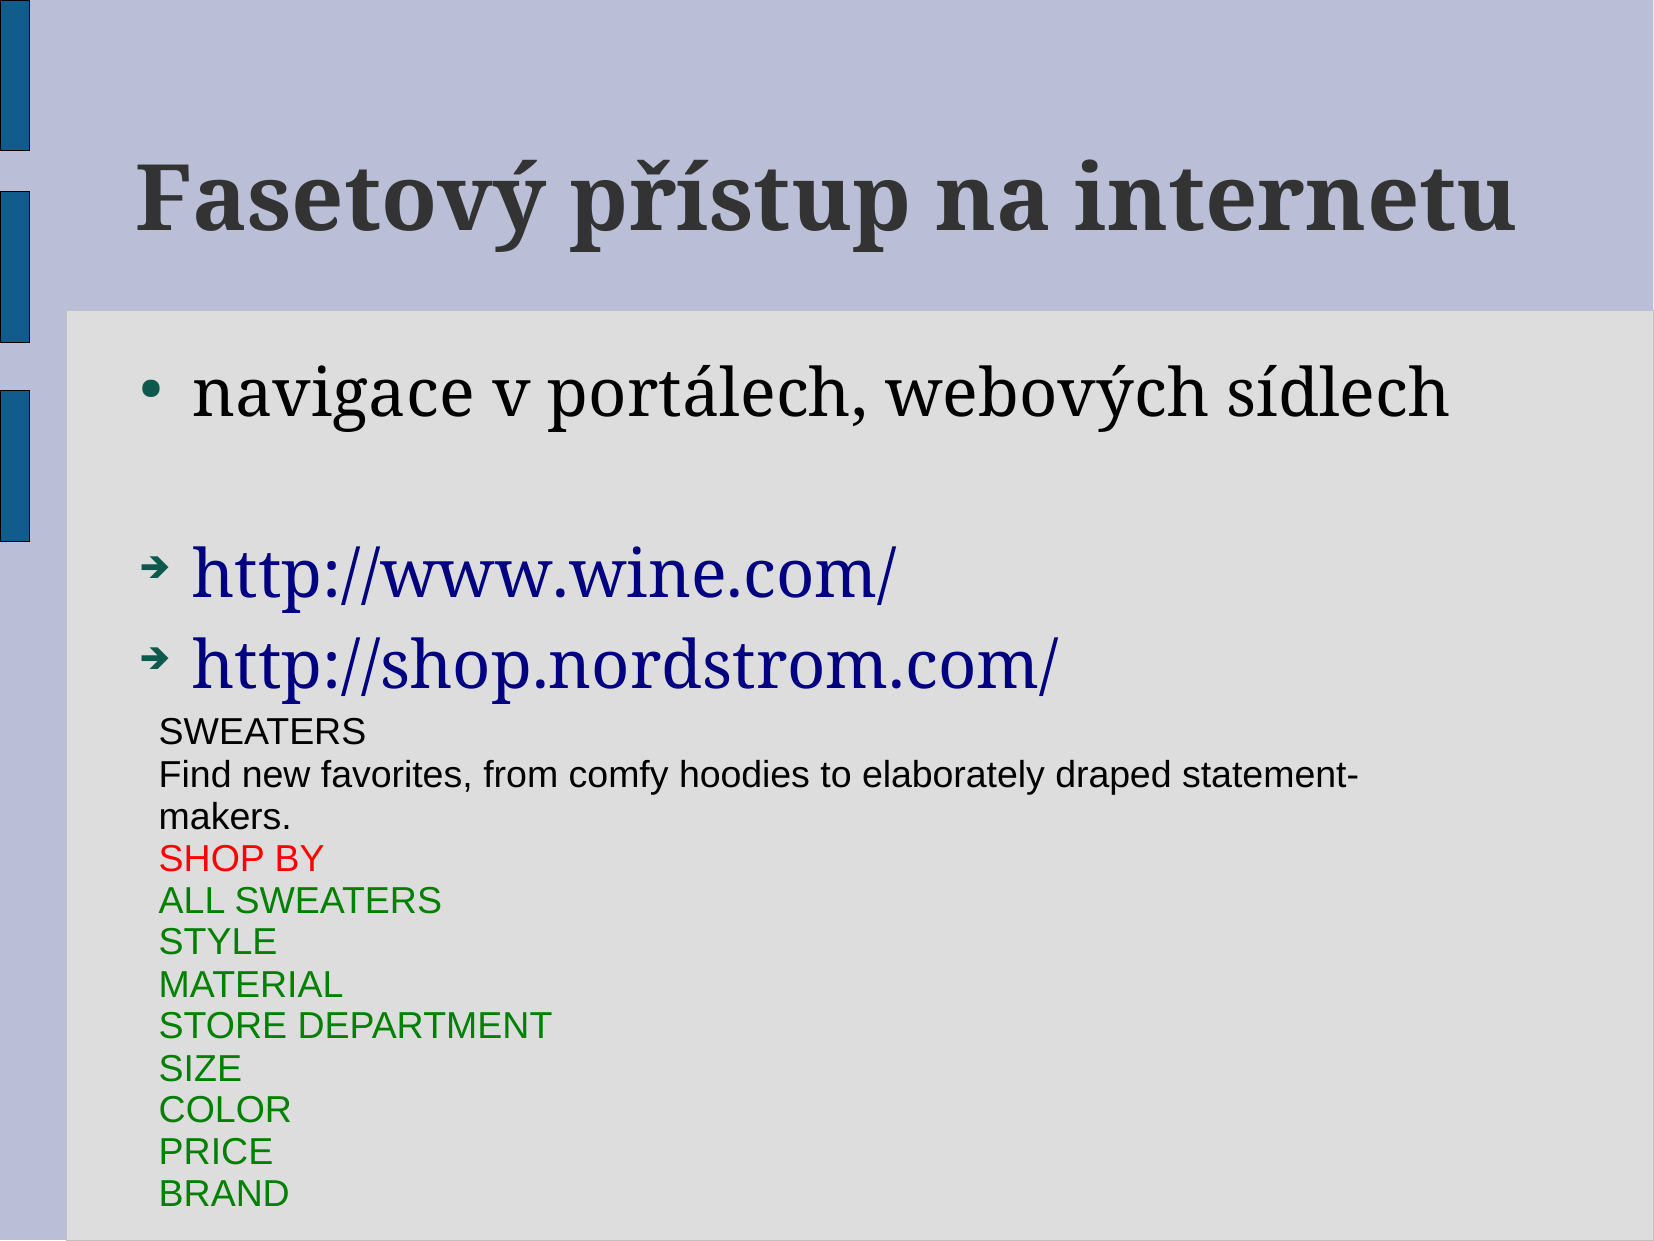

# Fasetový přístup na internetu
navigace v portálech, webových sídlech
http://www.wine.com/
http://shop.nordstrom.com/
SWEATERS
Find new favorites, from comfy hoodies to elaborately draped statement-makers.
SHOP BY
ALL SWEATERS
STYLE
MATERIAL
STORE DEPARTMENT
SIZE
COLOR
PRICE
BRAND